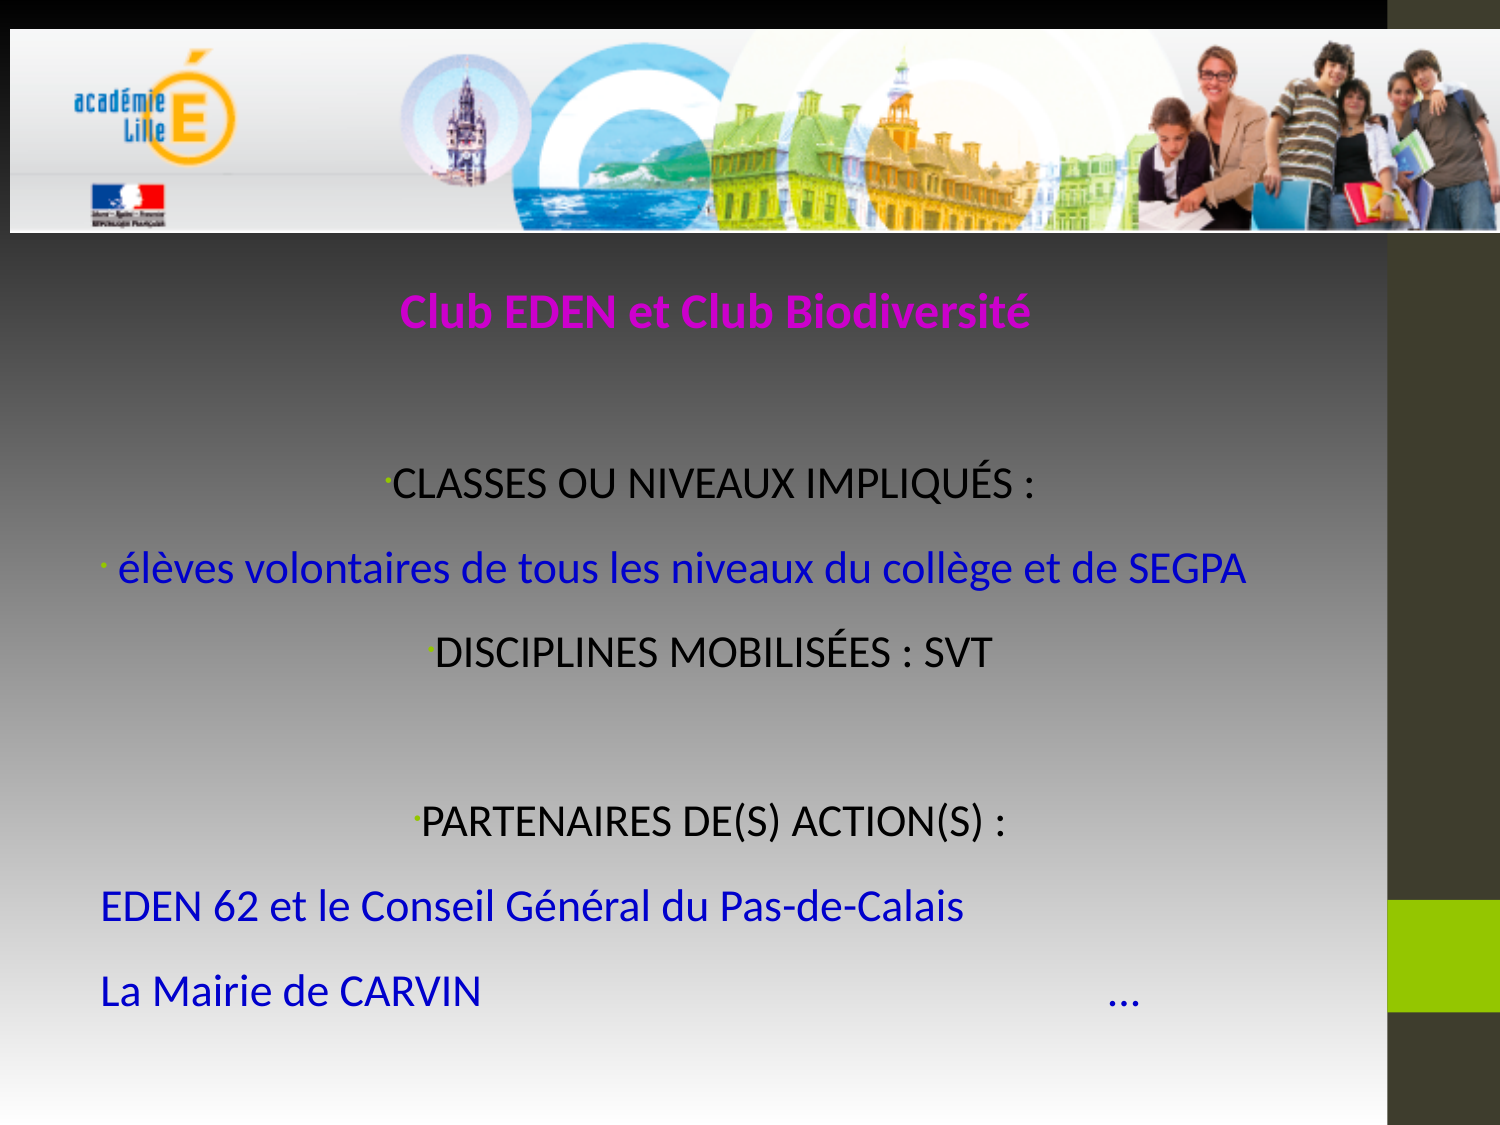

# Club EDEN et Club Biodiversité
CLASSES OU NIVEAUX IMPLIQUÉS :
 élèves volontaires de tous les niveaux du collège et de SEGPA
DISCIPLINES MOBILISÉES : SVT
PARTENAIRES DE(S) ACTION(S) :
EDEN 62 et le Conseil Général du Pas-de-Calais
La Mairie de CARVIN ...